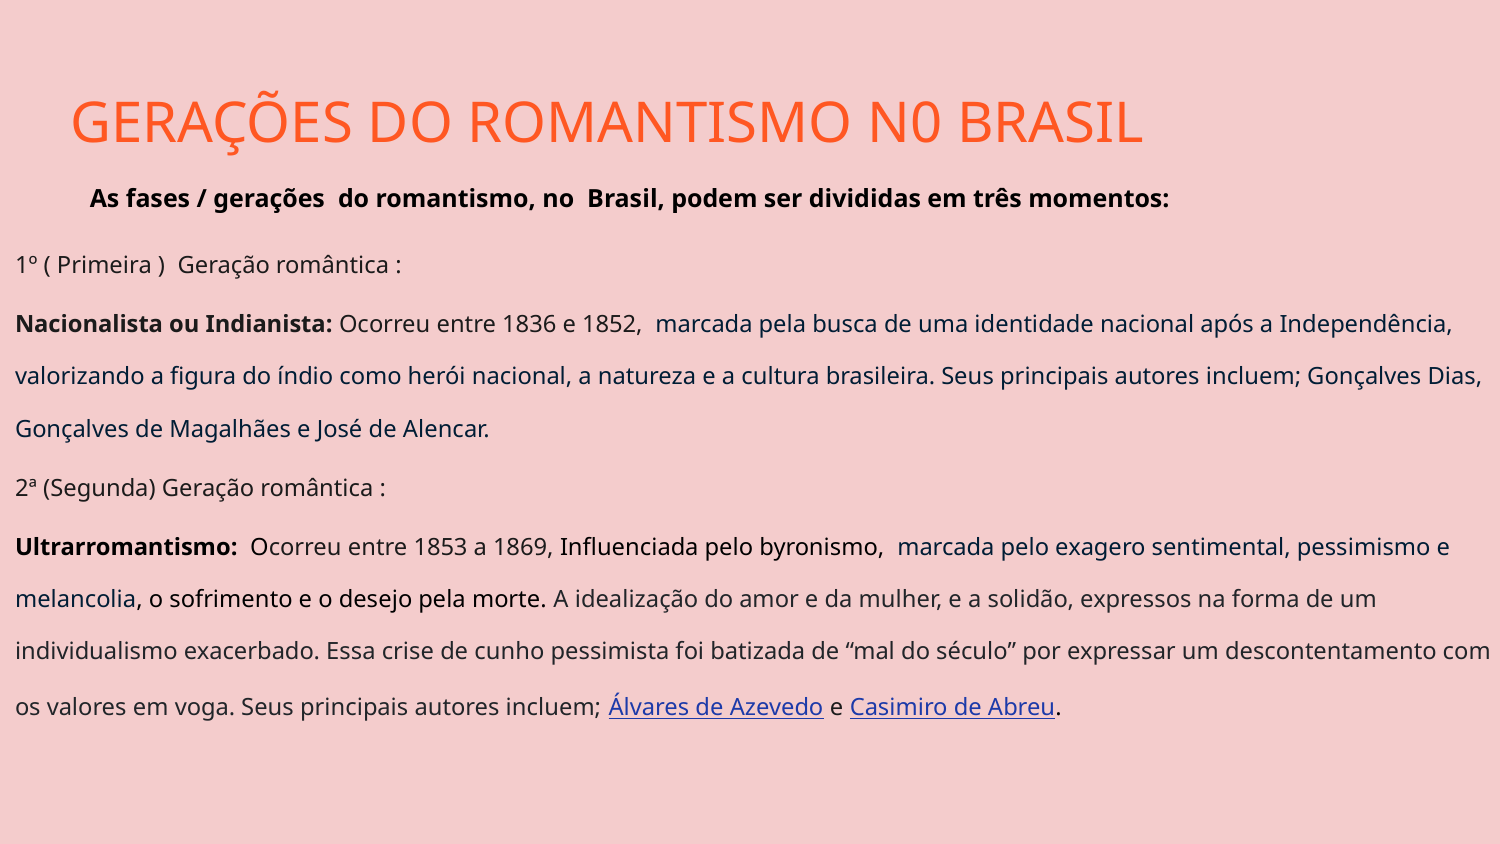

# GERAÇÕES DO ROMANTISMO N0 BRASIL
As fases / gerações do romantismo, no Brasil, podem ser divididas em três momentos:
1º ( Primeira ) Geração romântica :
Nacionalista ou Indianista: Ocorreu entre 1836 e 1852, marcada pela busca de uma identidade nacional após a Independência, valorizando a figura do índio como herói nacional, a natureza e a cultura brasileira. Seus principais autores incluem; Gonçalves Dias, Gonçalves de Magalhães e José de Alencar.
2ª (Segunda) Geração romântica :
Ultrarromantismo: Ocorreu entre 1853 a 1869, Influenciada pelo byronismo, marcada pelo exagero sentimental, pessimismo e melancolia, o sofrimento e o desejo pela morte. A idealização do amor e da mulher, e a solidão, expressos na forma de um individualismo exacerbado. Essa crise de cunho pessimista foi batizada de “mal do século” por expressar um descontentamento com os valores em voga. Seus principais autores incluem; Álvares de Azevedo e Casimiro de Abreu.